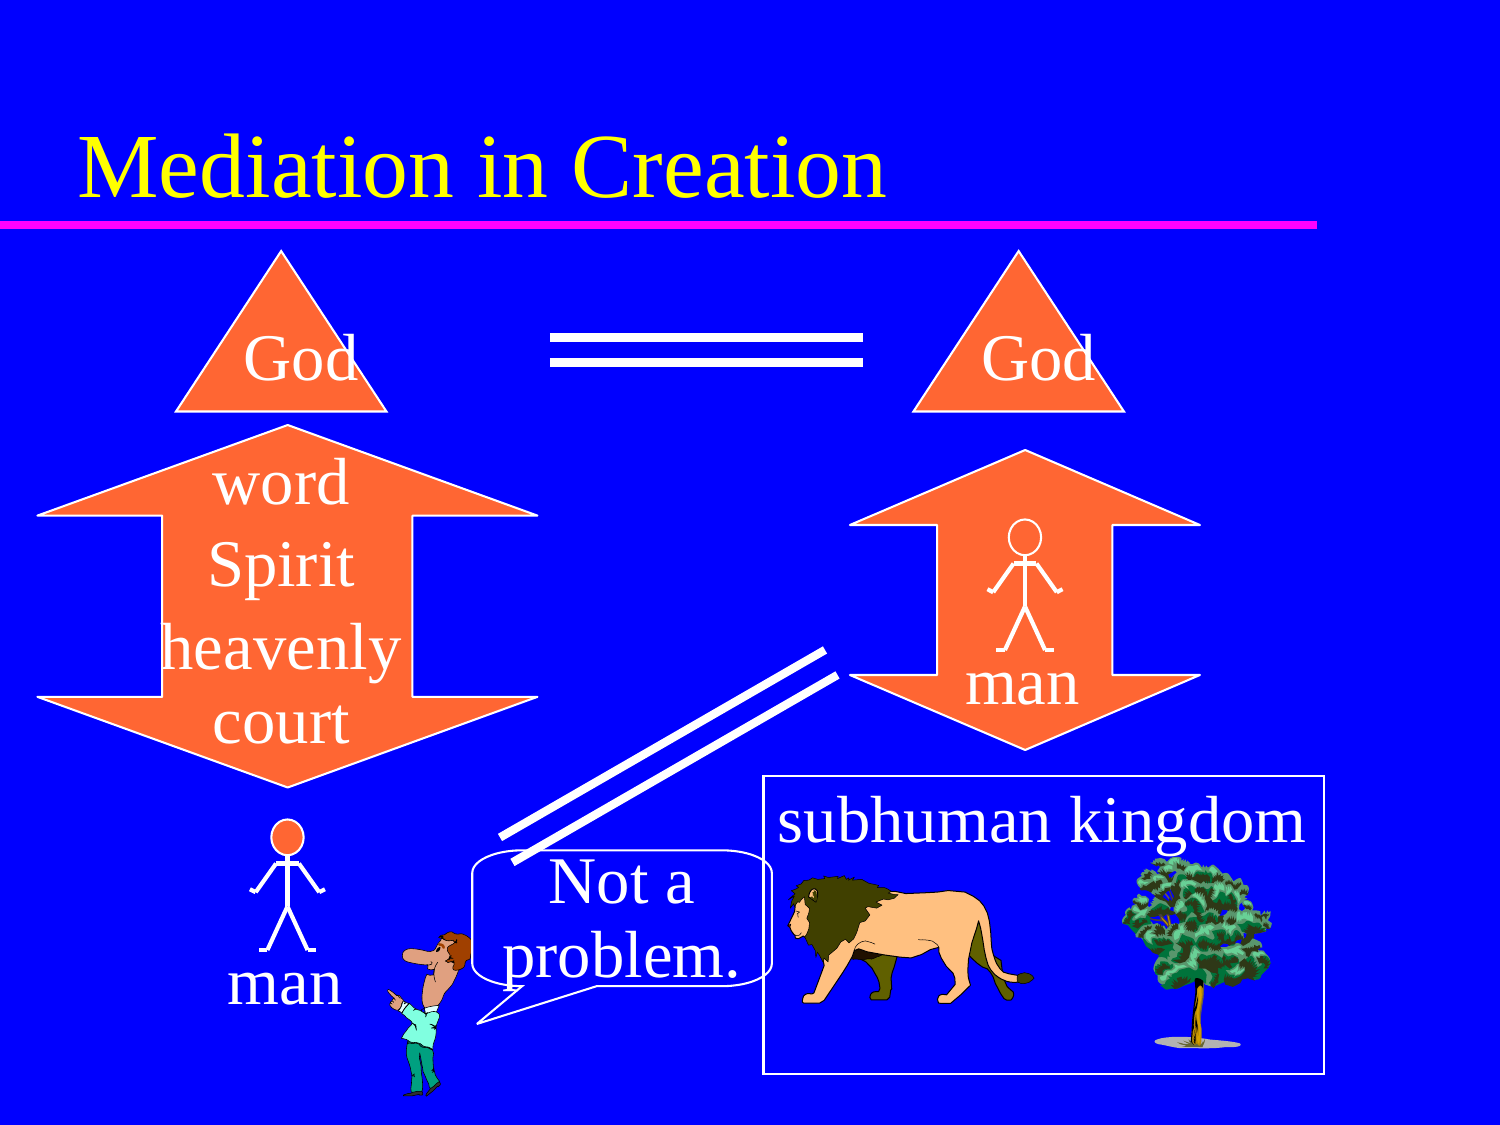

# Mediation in Creation
God
God
man
subhuman kingdom
word
Spirit
heavenly court
Not a
problem.
man